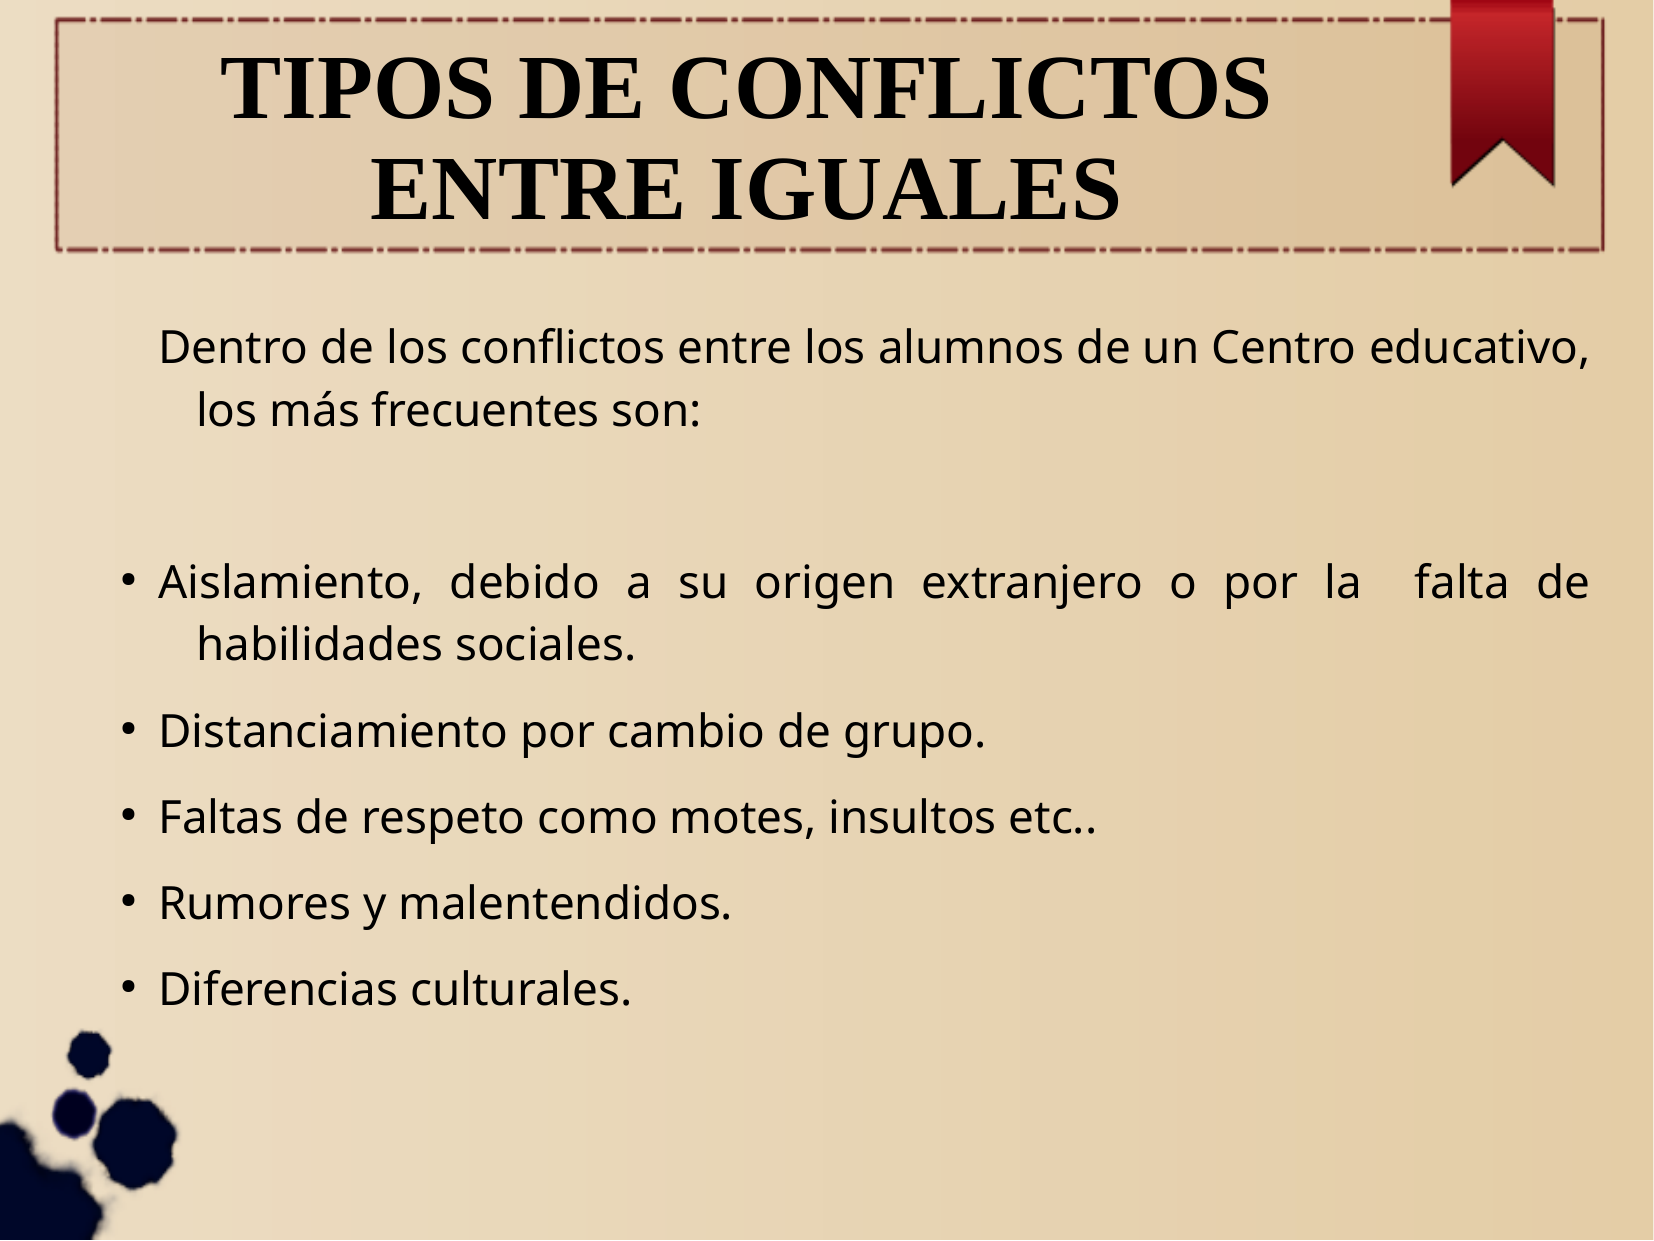

# TIPOS DE CONFLICTOS ENTRE IGUALES
Dentro de los conflictos entre los alumnos de un Centro educativo, los más frecuentes son:
Aislamiento, debido a su origen extranjero o por la falta de habilidades sociales.
Distanciamiento por cambio de grupo.
Faltas de respeto como motes, insultos etc..
Rumores y malentendidos.
Diferencias culturales.